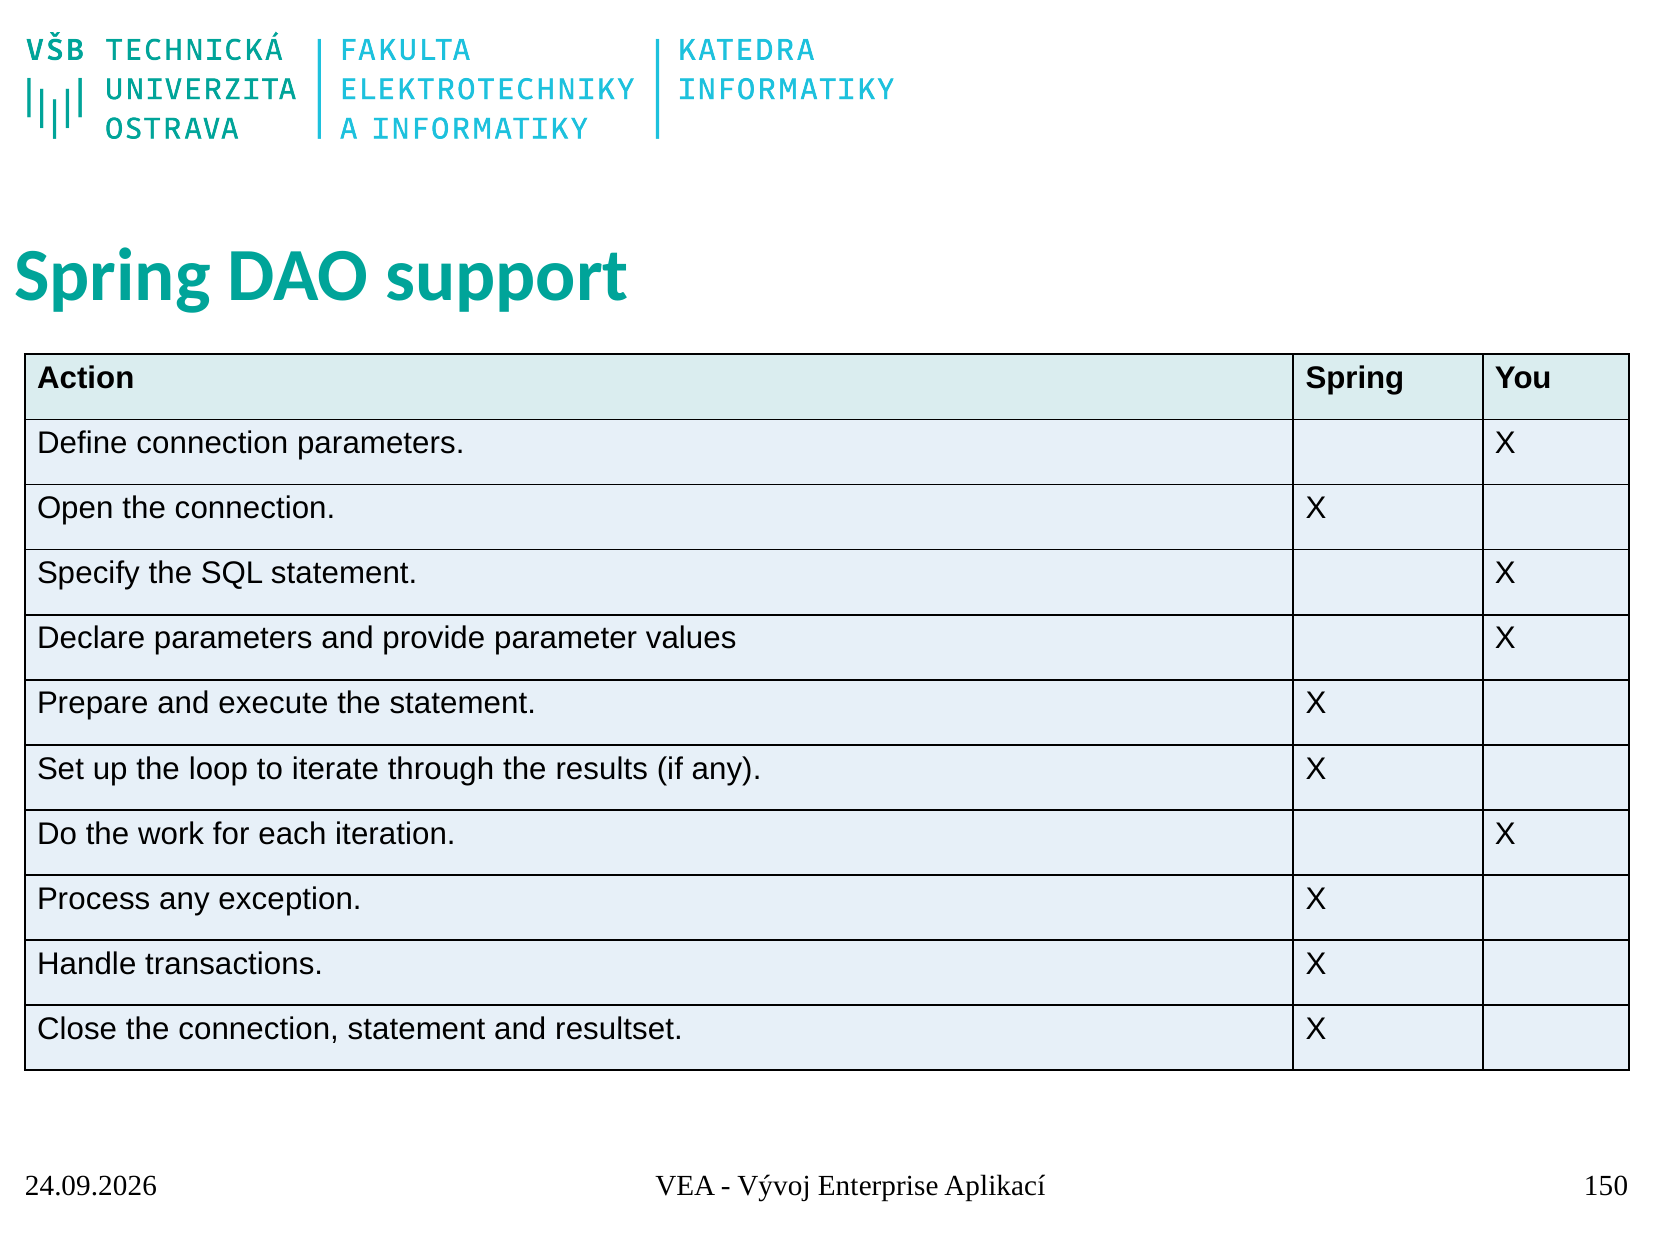

# Spring DAO support
| Action | Spring | You |
| --- | --- | --- |
| Define connection parameters. | | X |
| Open the connection. | X | |
| Specify the SQL statement. | | X |
| Declare parameters and provide parameter values | | X |
| Prepare and execute the statement. | X | |
| Set up the loop to iterate through the results (if any). | X | |
| Do the work for each iteration. | | X |
| Process any exception. | X | |
| Handle transactions. | X | |
| Close the connection, statement and resultset. | X | |
VEA - Vývoj Enterprise Aplikací
150